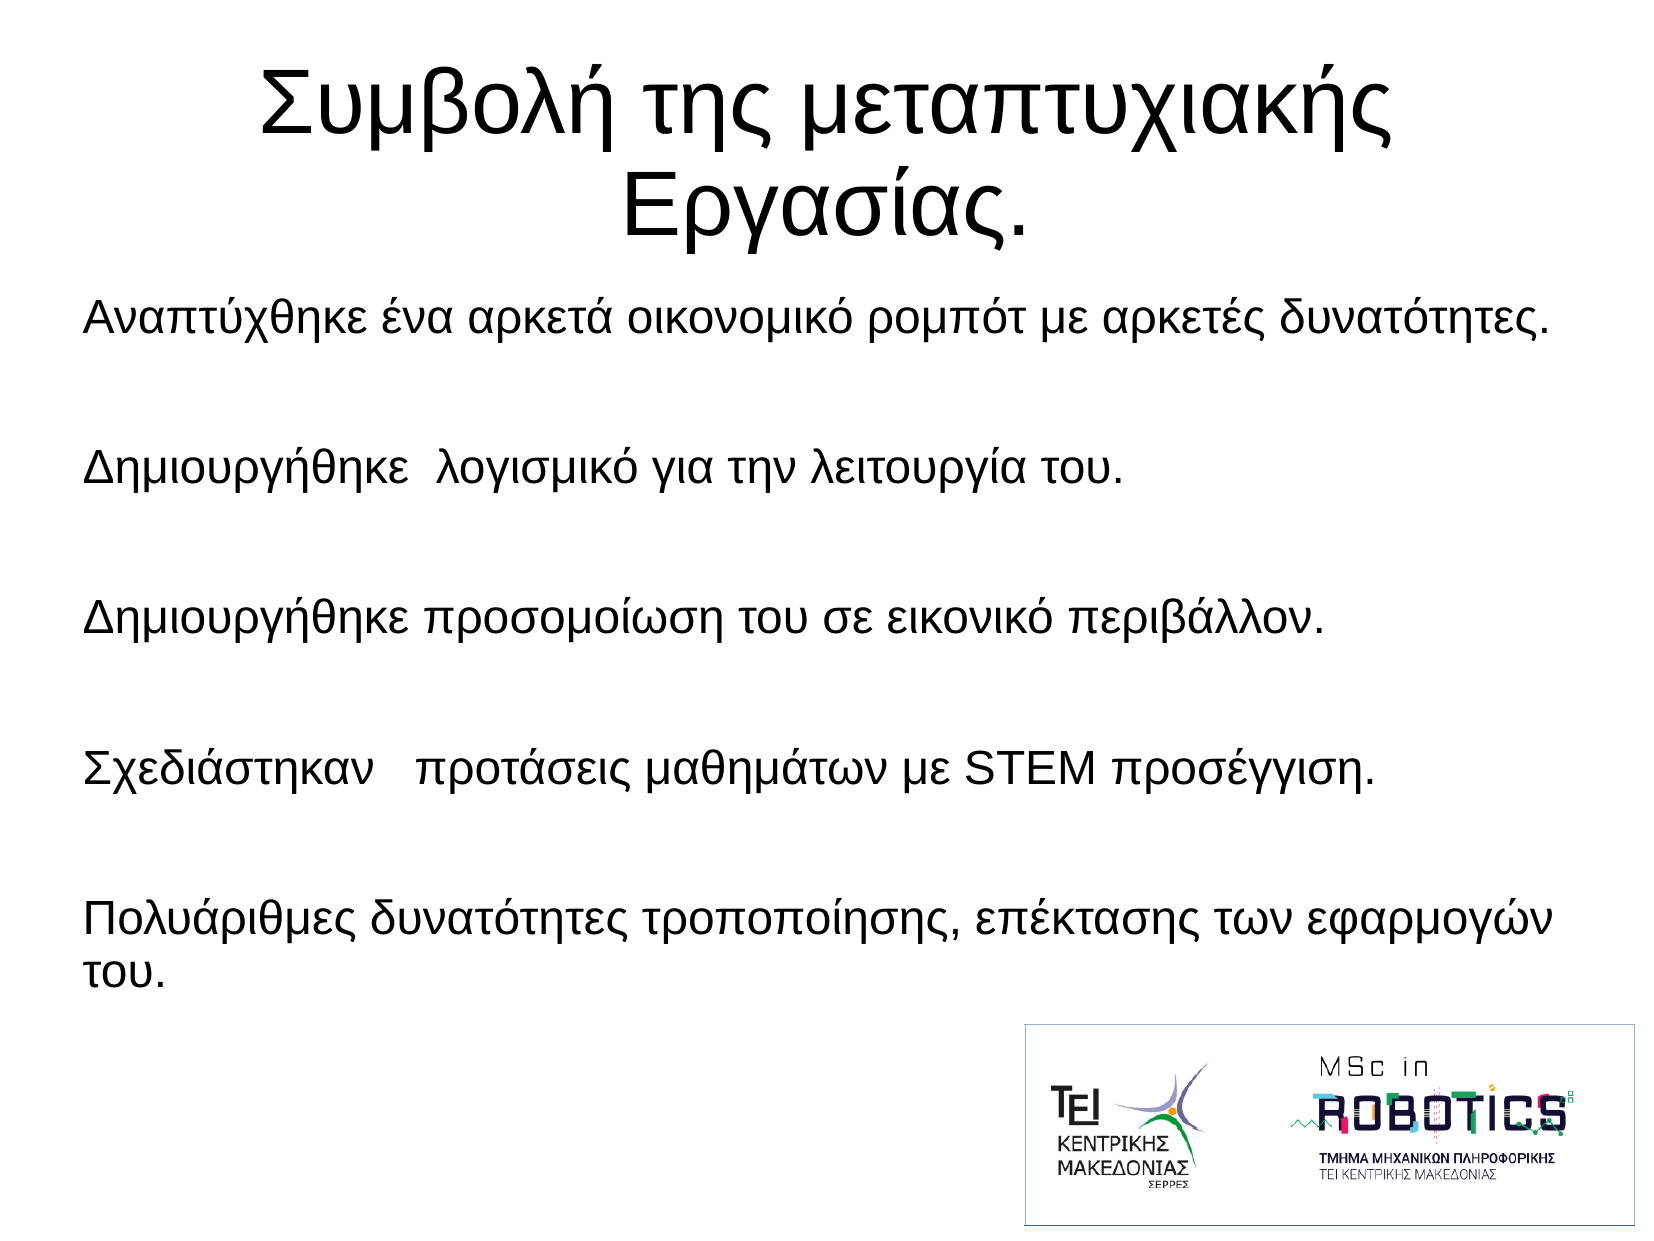

# Συμβολή της μεταπτυχιακής Εργασίας.
Αναπτύχθηκε ένα αρκετά οικονομικό ρομπότ με αρκετές δυνατότητες.
Δημιουργήθηκε λογισμικό για την λειτουργία του.
Δημιουργήθηκε προσομοίωση του σε εικονικό περιβάλλον.
Σχεδιάστηκαν προτάσεις μαθημάτων με STEM προσέγγιση.
Πολυάριθμες δυνατότητες τροποποίησης, επέκτασης των εφαρμογών του.